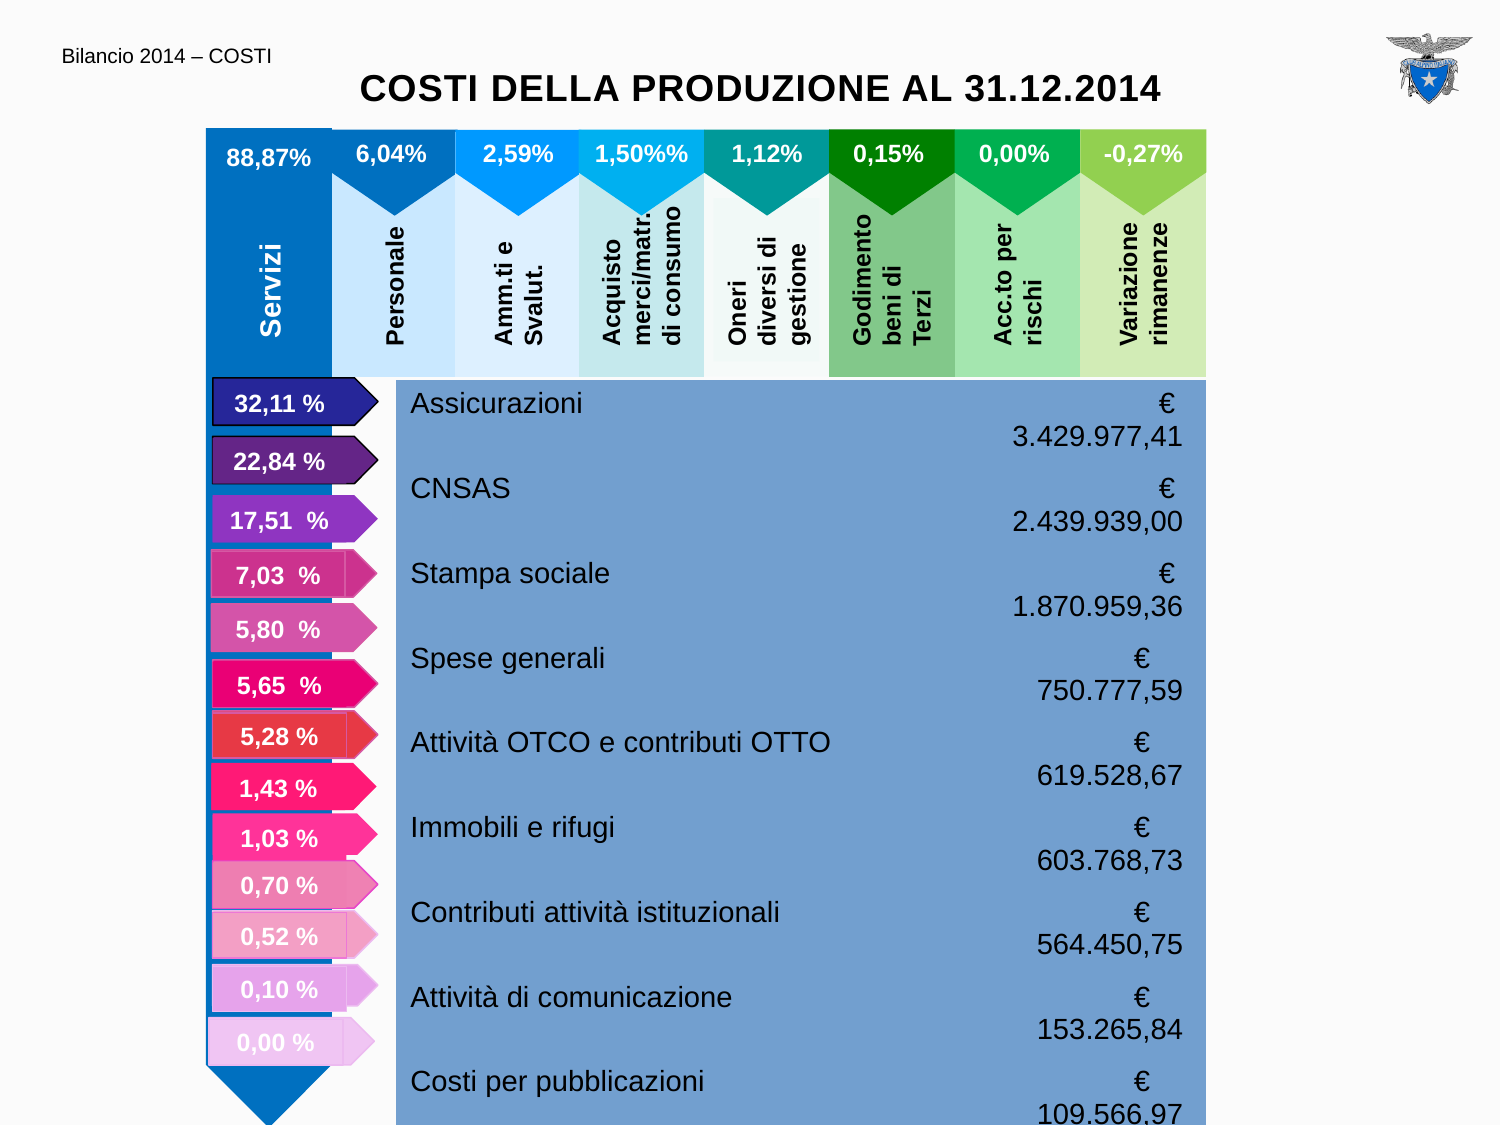

COSTI DELLA PRODUZIONE AL 31.12.2014
Bilancio 2014 – COSTI
88,87%
Servizi
0,15%
Godimento beni di Terzi
0,00%
Acc.to per rischi
-0,27%
Variazione rimanenze
1,50%%
Acquisto merci/matr.di consumo
1,12%
Oneri diversi di gestione
6,04%
Personale
2,59%
Amm.ti e Svalut.
32,11 %
| Assicurazioni | € 3.429.977,41 |
| --- | --- |
| CNSAS | € 2.439.939,00 |
| Stampa sociale | € 1.870.959,36 |
| Spese generali | € 750.777,59 |
| Attività OTCO e contributi OTTO | € 619.528,67 |
| Immobili e rifugi | € 603.768,73 |
| Contributi attività istituzionali | € 564.450,75 |
| Attività di comunicazione | € 153.265,84 |
| Costi per pubblicazioni | € 109.566,97 |
| Spese coll.ni /consulenze professionali | € 75.318,95 |
| Altri costi per il personale | € 55.457,99 |
| Coordinamento OTCO/MIUR | € 10.208,20 |
| Eventi istituzionali | € - |
22,84 %
17,51 %
7,03 %
5,80 %
5,65 %
5,28 %
1,43 %
1,03 %
0,70 %
0,52 %
0,10 %
0,00 %